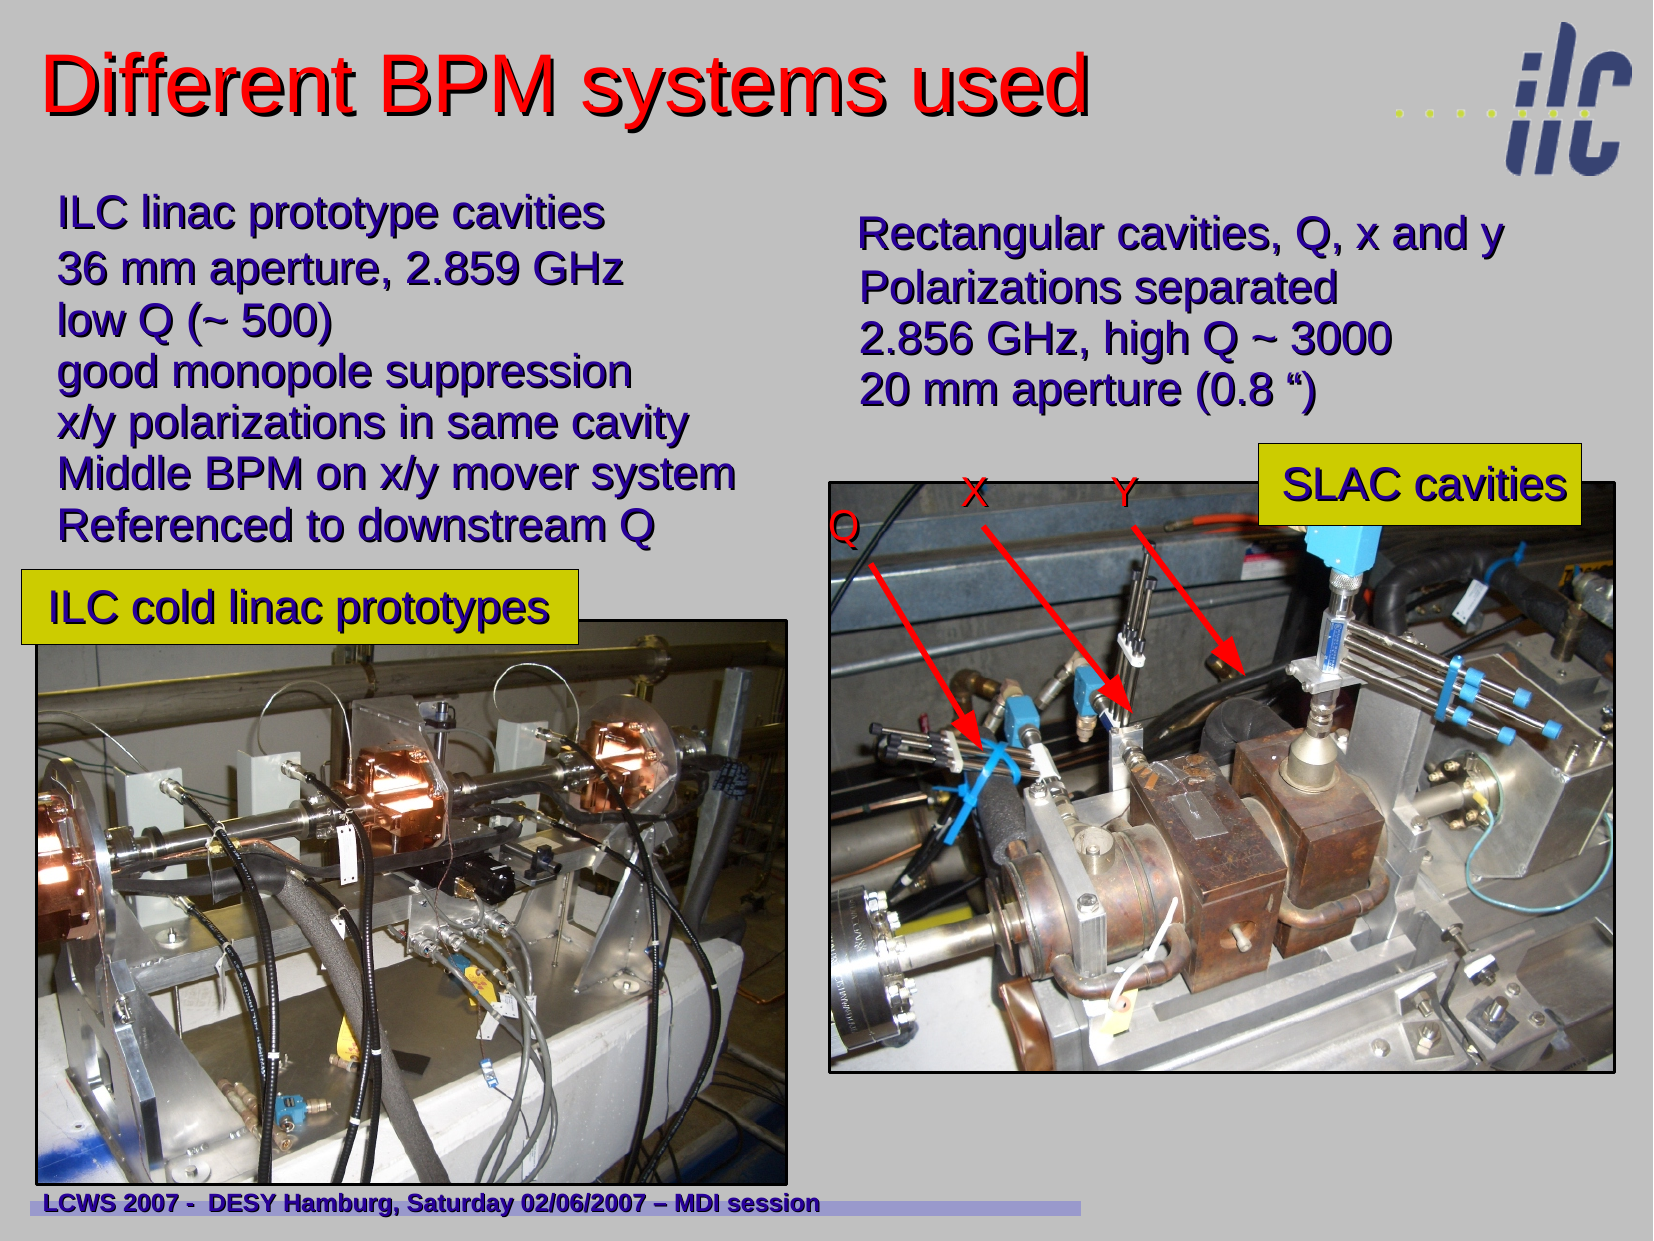

Different BPM systems used
 ILC linac prototype cavities
 36 mm aperture, 2.859 GHz
 low Q (~ 500)
 good monopole suppression
 x/y polarizations in same cavity
 Middle BPM on x/y mover system
 Referenced to downstream Q
 Rectangular cavities, Q, x and y
 Polarizations separated
 2.856 GHz, high Q ~ 3000
 20 mm aperture (0.8 “)
SLAC cavities
X
Y
Q
ILC cold linac prototypes
LCWS 2007 - DESY Hamburg, Saturday 02/06/2007 – MDI session